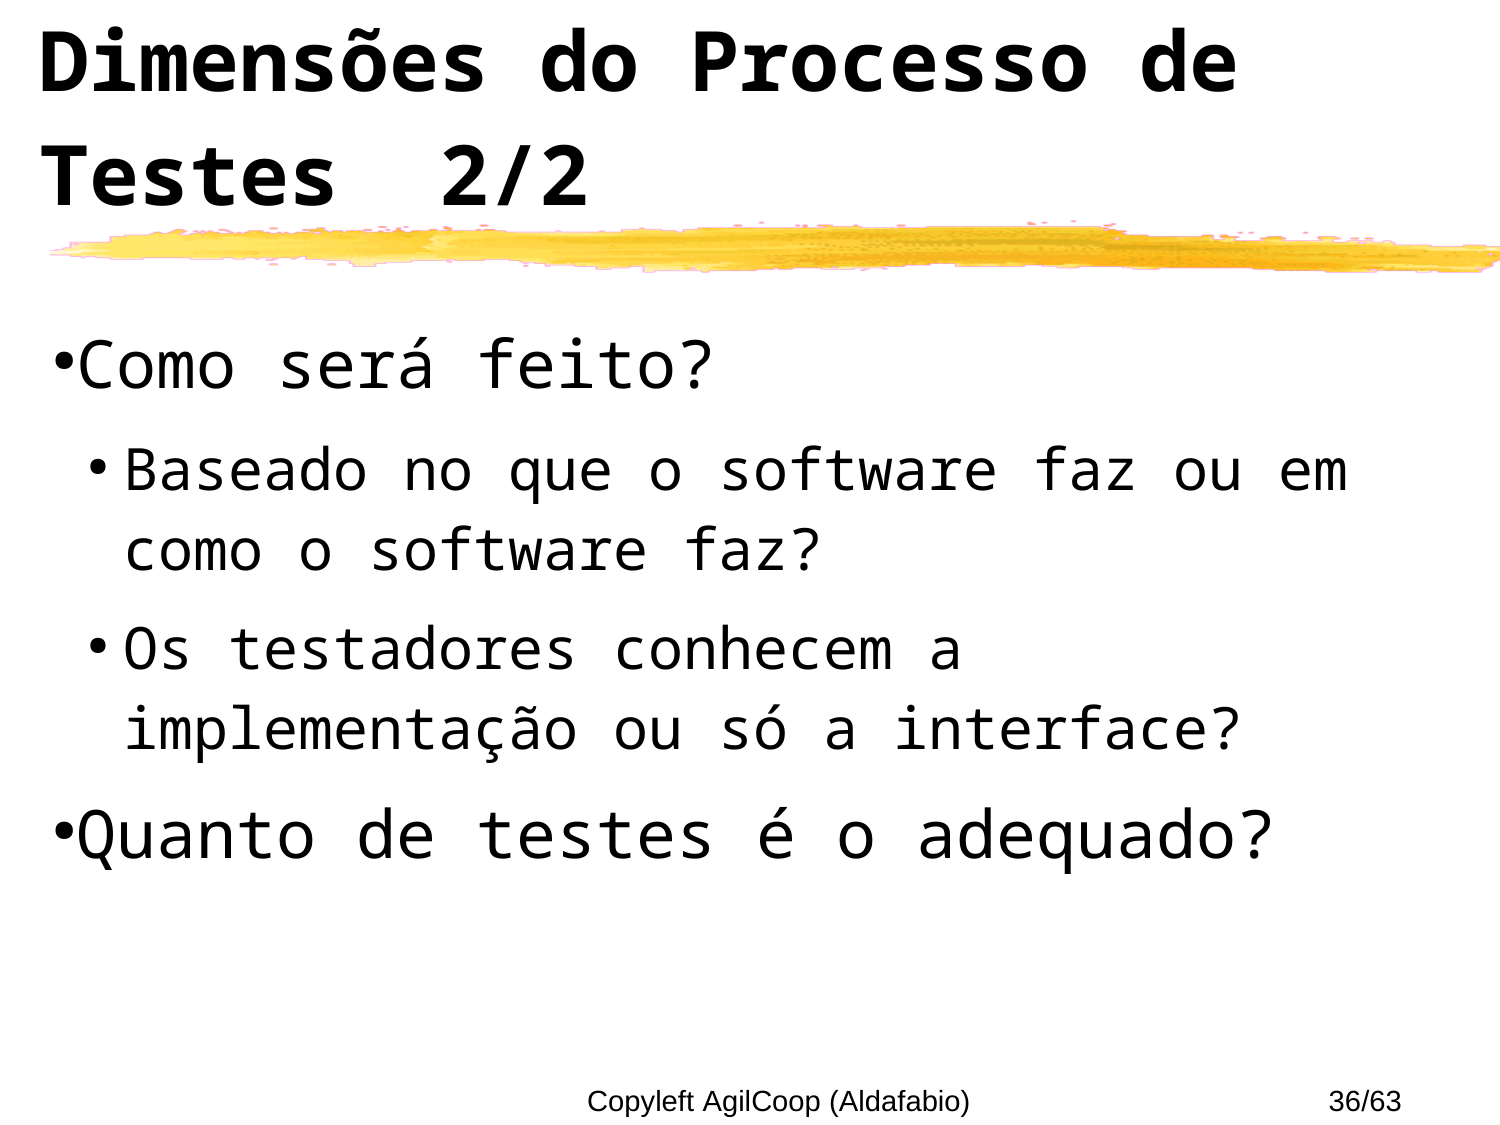

# Dimensões do Processo de Testes 2/2
Como será feito?
Baseado no que o software faz ou em como o software faz?
Os testadores conhecem a implementação ou só a interface?
Quanto de testes é o adequado?
36